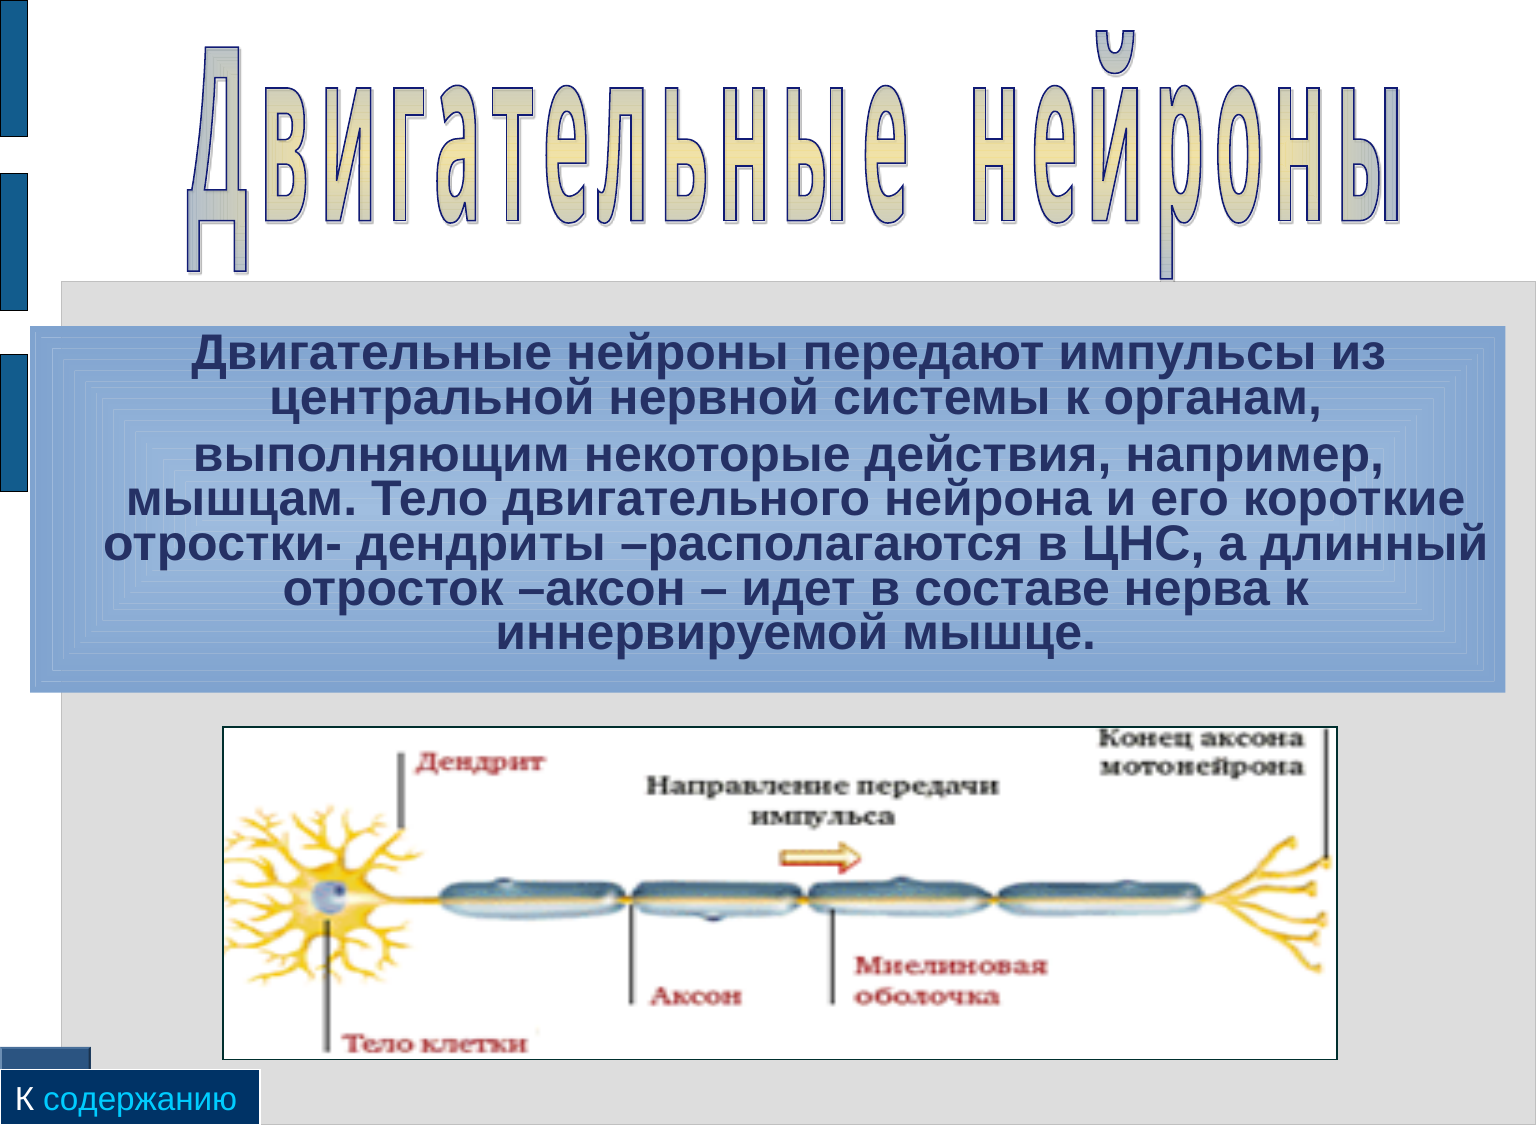

Двигательные нейроны
# Двигательные нейроны передают импульсы из центральной нервной системы к органам,
 выполняющим некоторые действия, например, мышцам. Тело двигательного нейрона и его короткие отростки- дендриты –располагаются в ЦНС, а длинный отросток –аксон – идет в составе нерва к иннервируемой мышце.
К содержанию